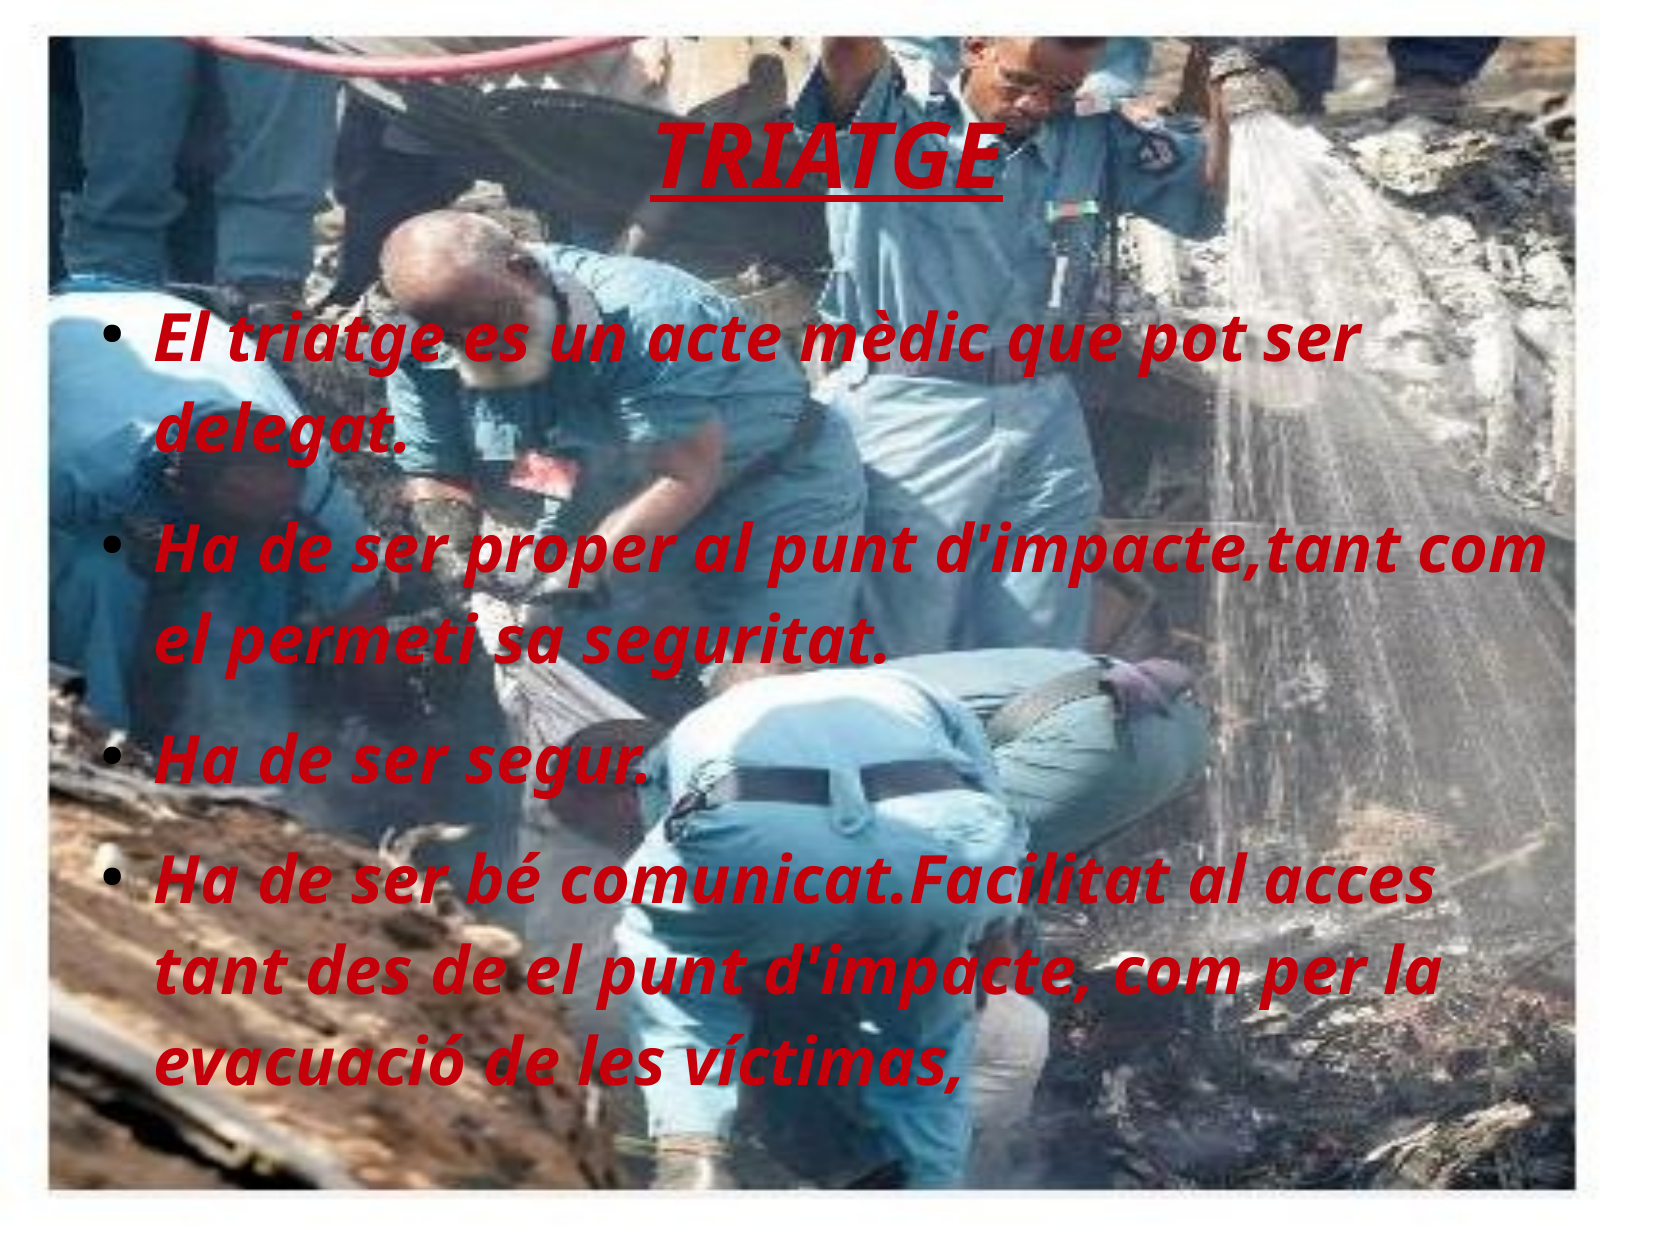

# TRIATGE
El triatge es un acte mèdic que pot ser delegat.
Ha de ser proper al punt d'impacte,tant com el permeti sa seguritat.
Ha de ser segur.
Ha de ser bé comunicat.Facilitat al acces tant des de el punt d'impacte, com per la evacuació de les víctimas,